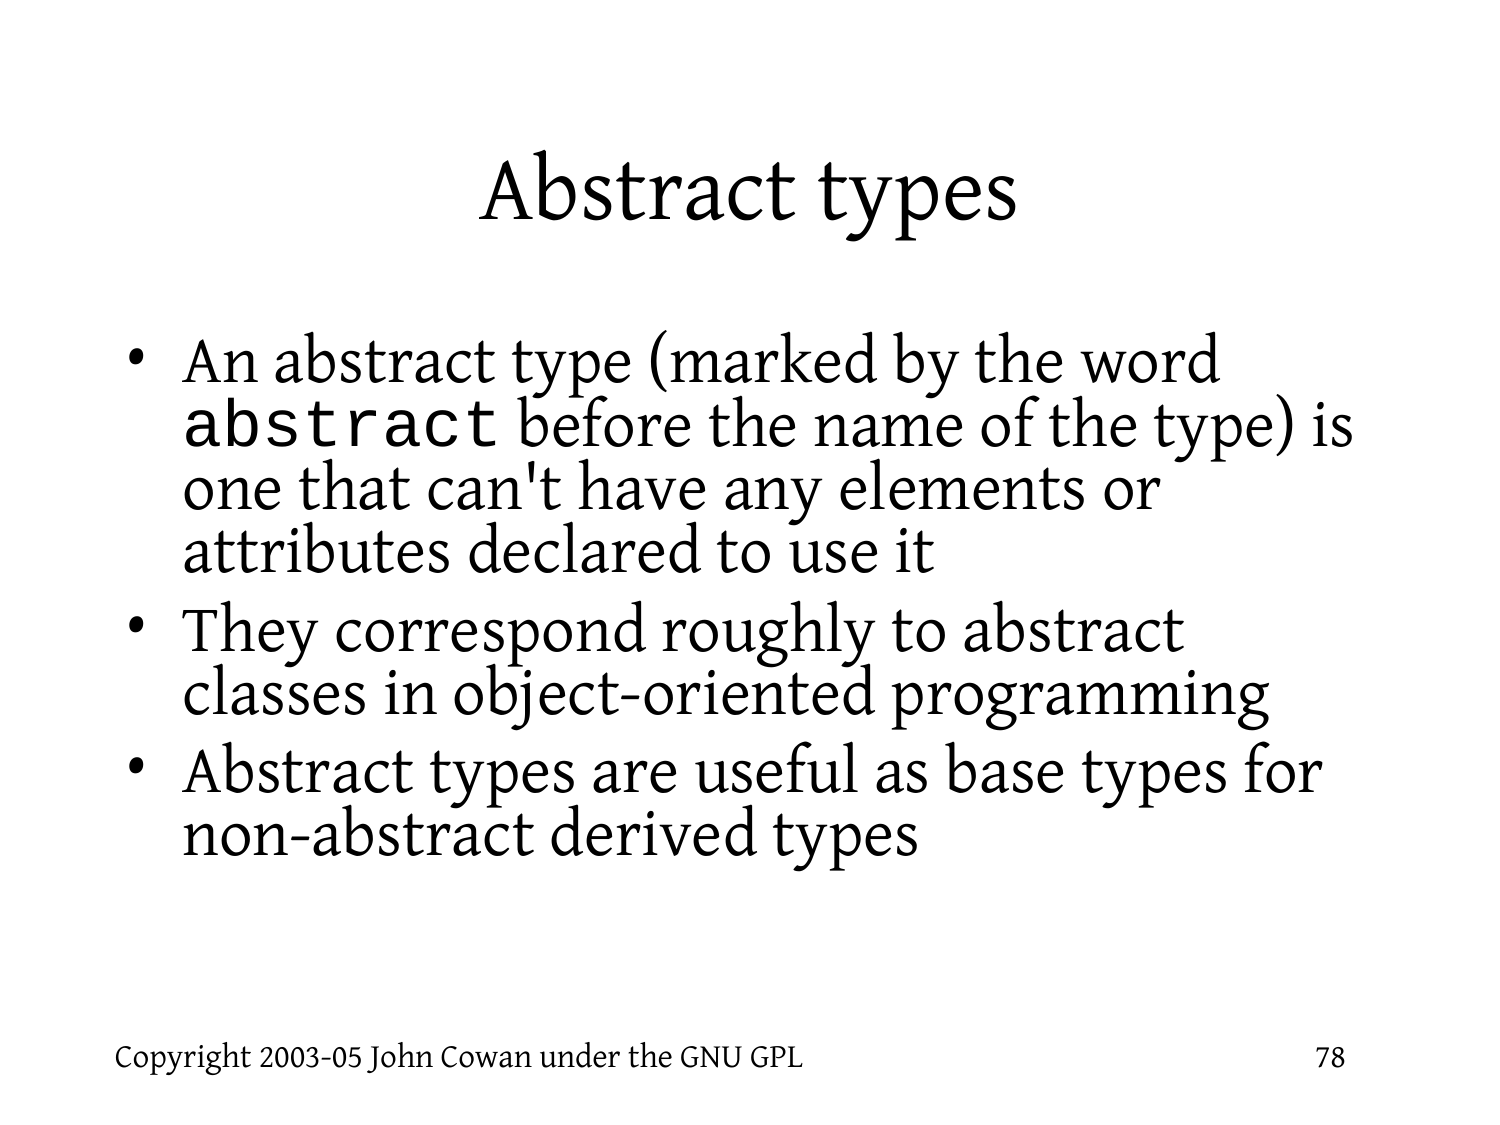

# Abstract types
An abstract type (marked by the word abstract before the name of the type) is one that can't have any elements or attributes declared to use it
They correspond roughly to abstract classes in object-oriented programming
Abstract types are useful as base types for non-abstract derived types